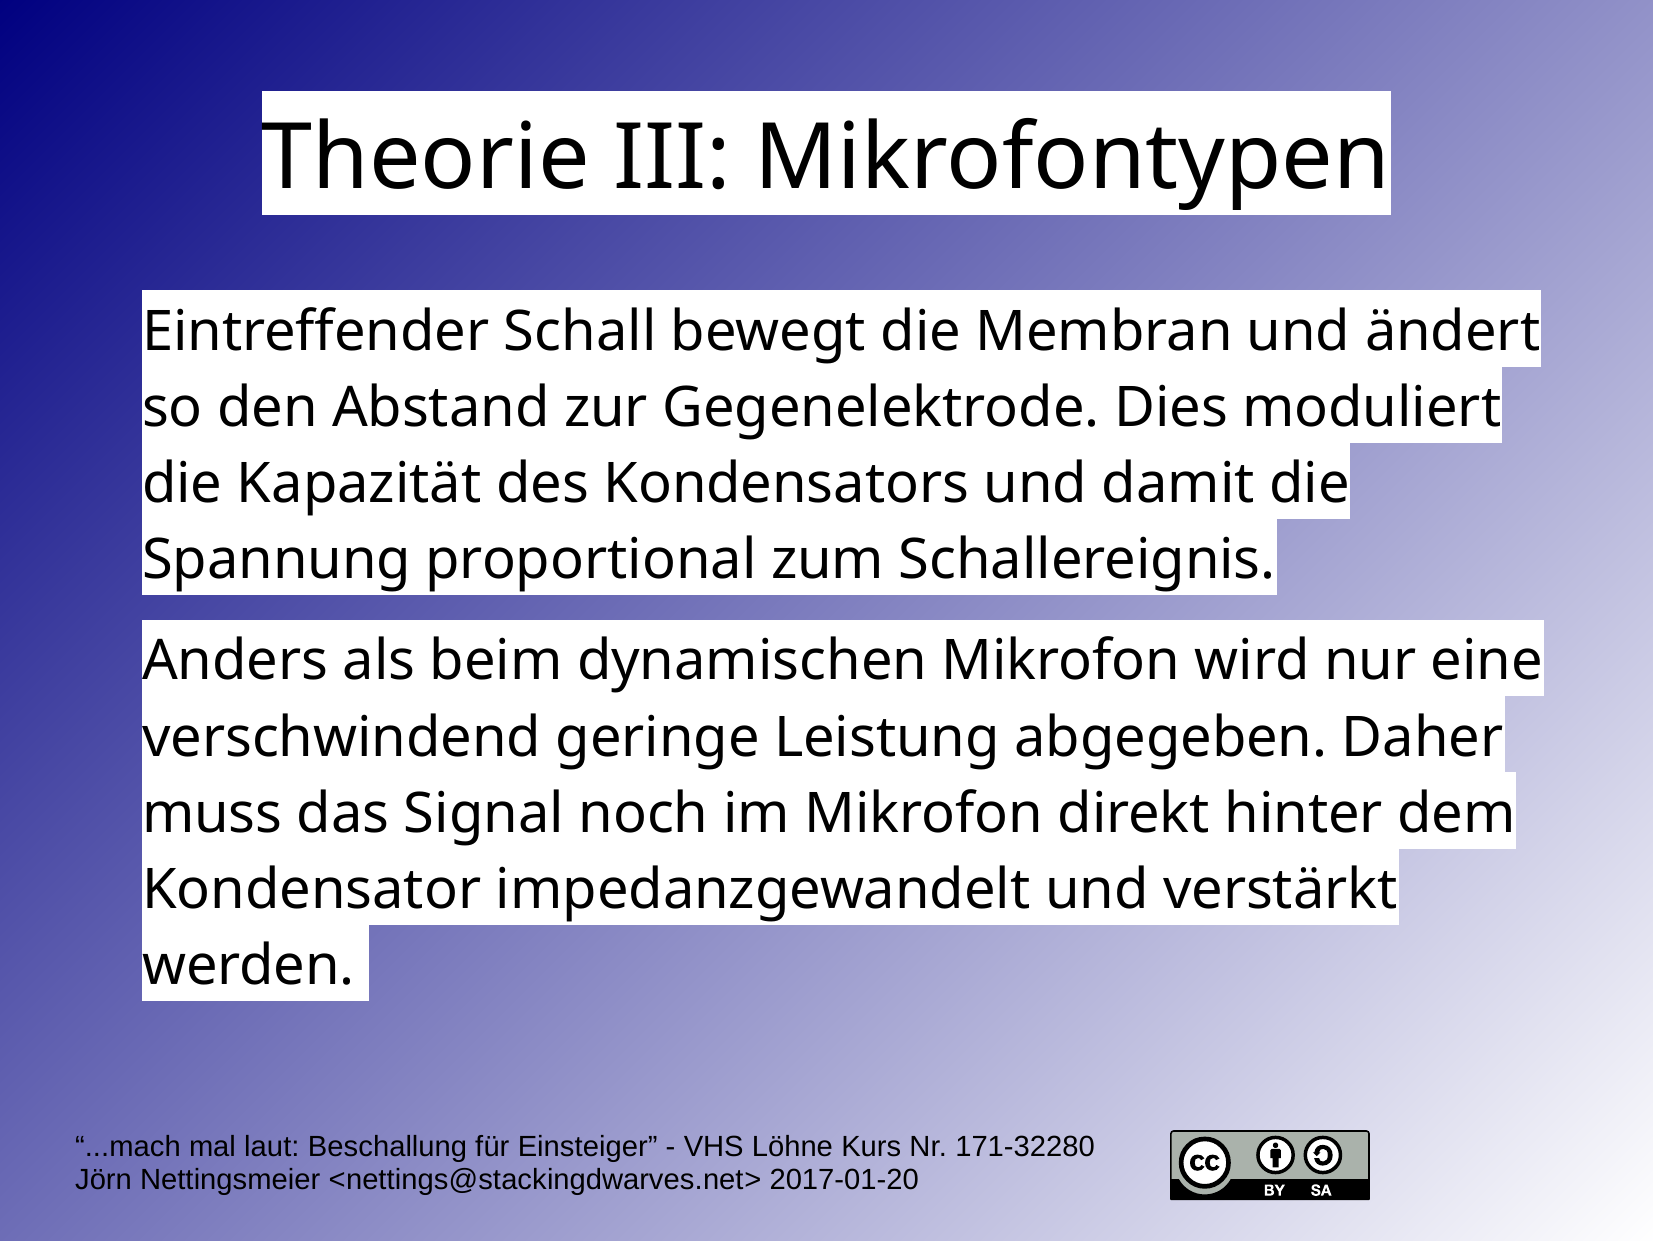

Theorie III: Mikrofontypen
# Eintreffender Schall bewegt die Membran und ändert so den Abstand zur Gegenelektrode. Dies moduliert die Kapazität des Kondensators und damit die Spannung proportional zum Schallereignis.
Anders als beim dynamischen Mikrofon wird nur eine verschwindend geringe Leistung abgegeben. Daher muss das Signal noch im Mikrofon direkt hinter dem Kondensator impedanzgewandelt und verstärkt werden.